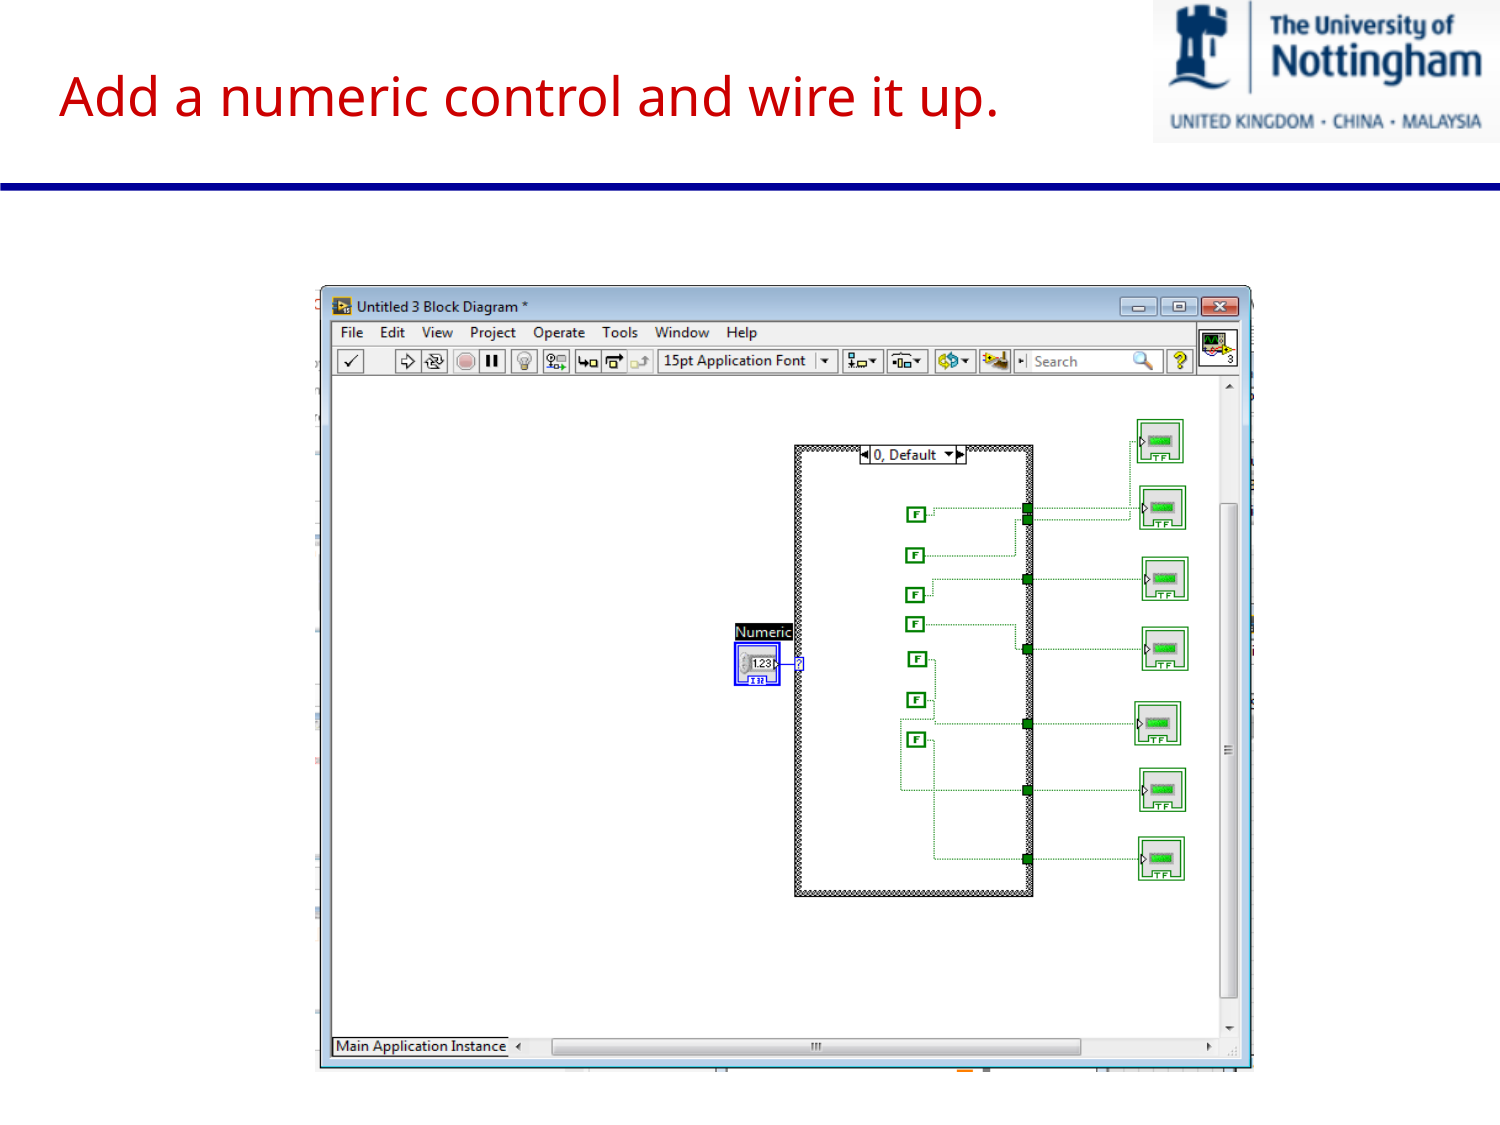

# Add a numeric control and wire it up.